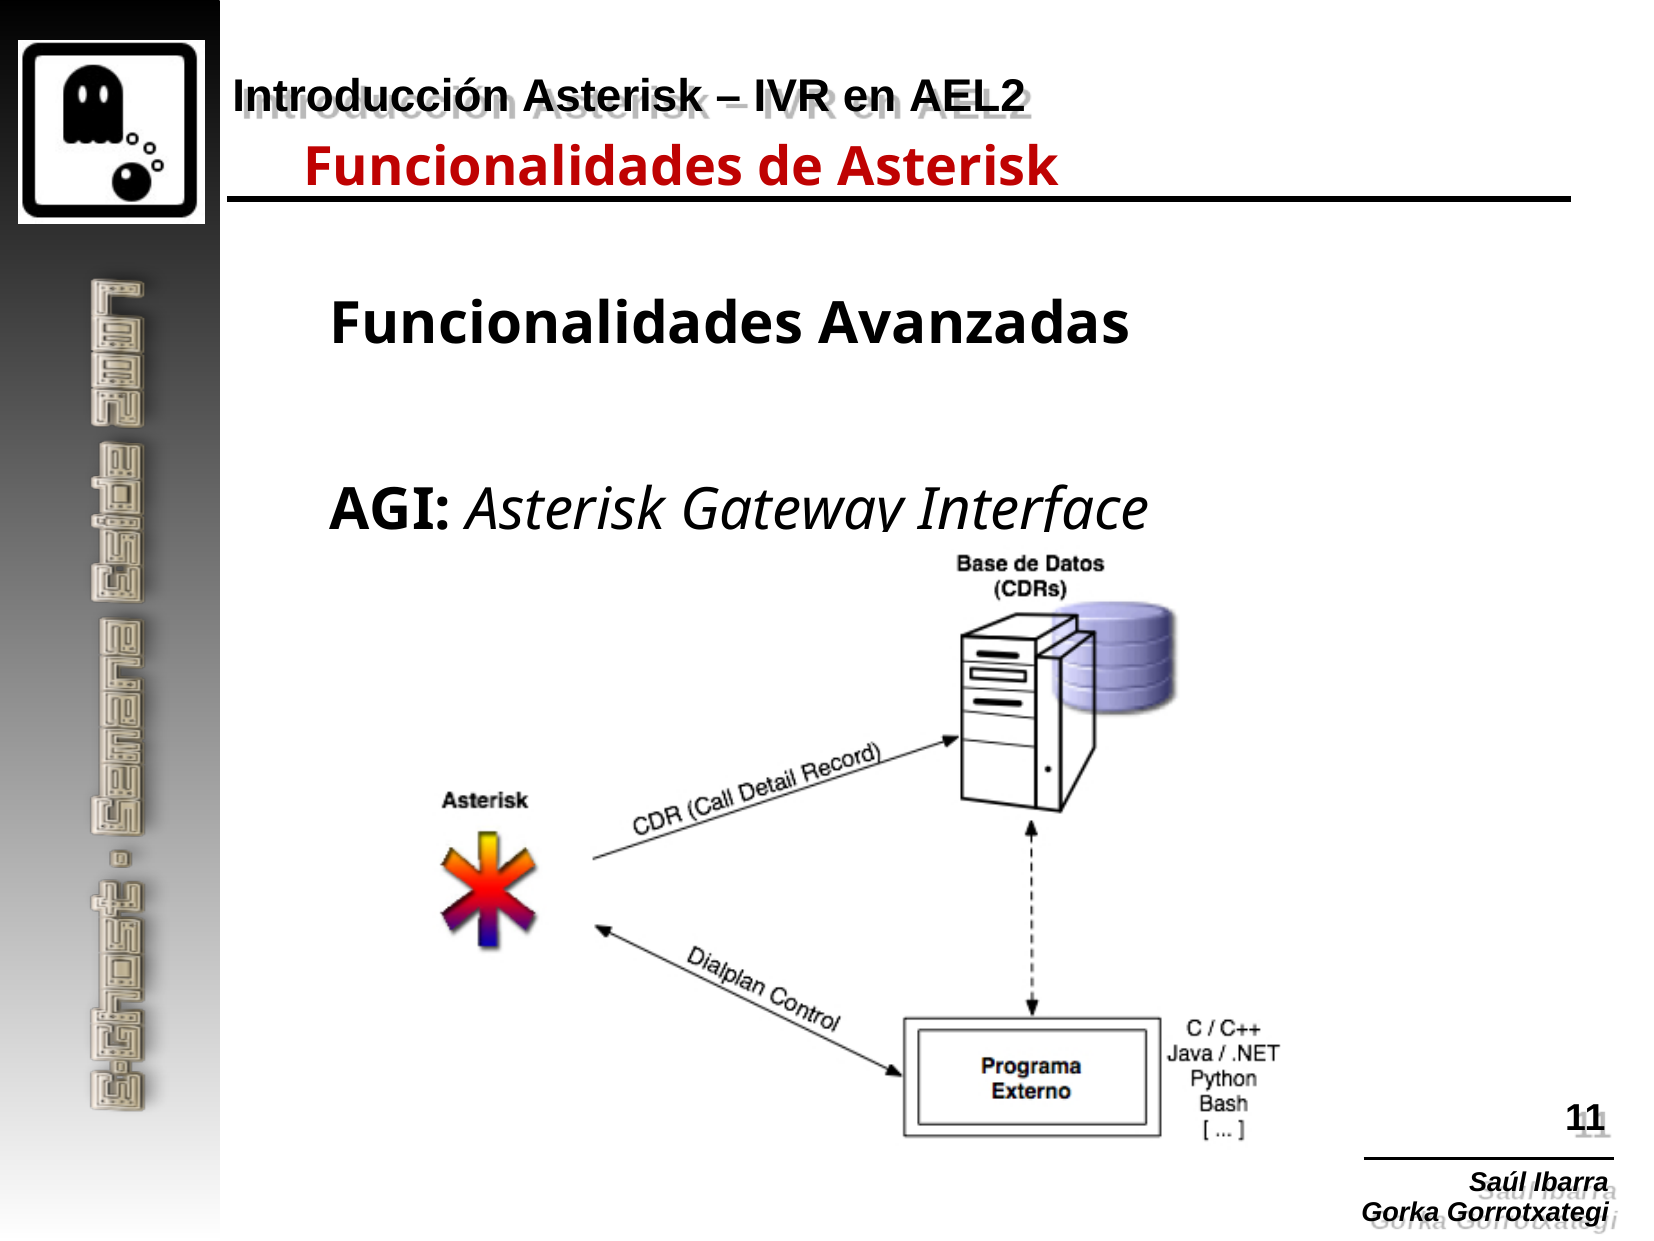

Funcionalidades de Asterisk
# Funcionalidades Avanzadas
AGI: Asterisk Gateway Interface